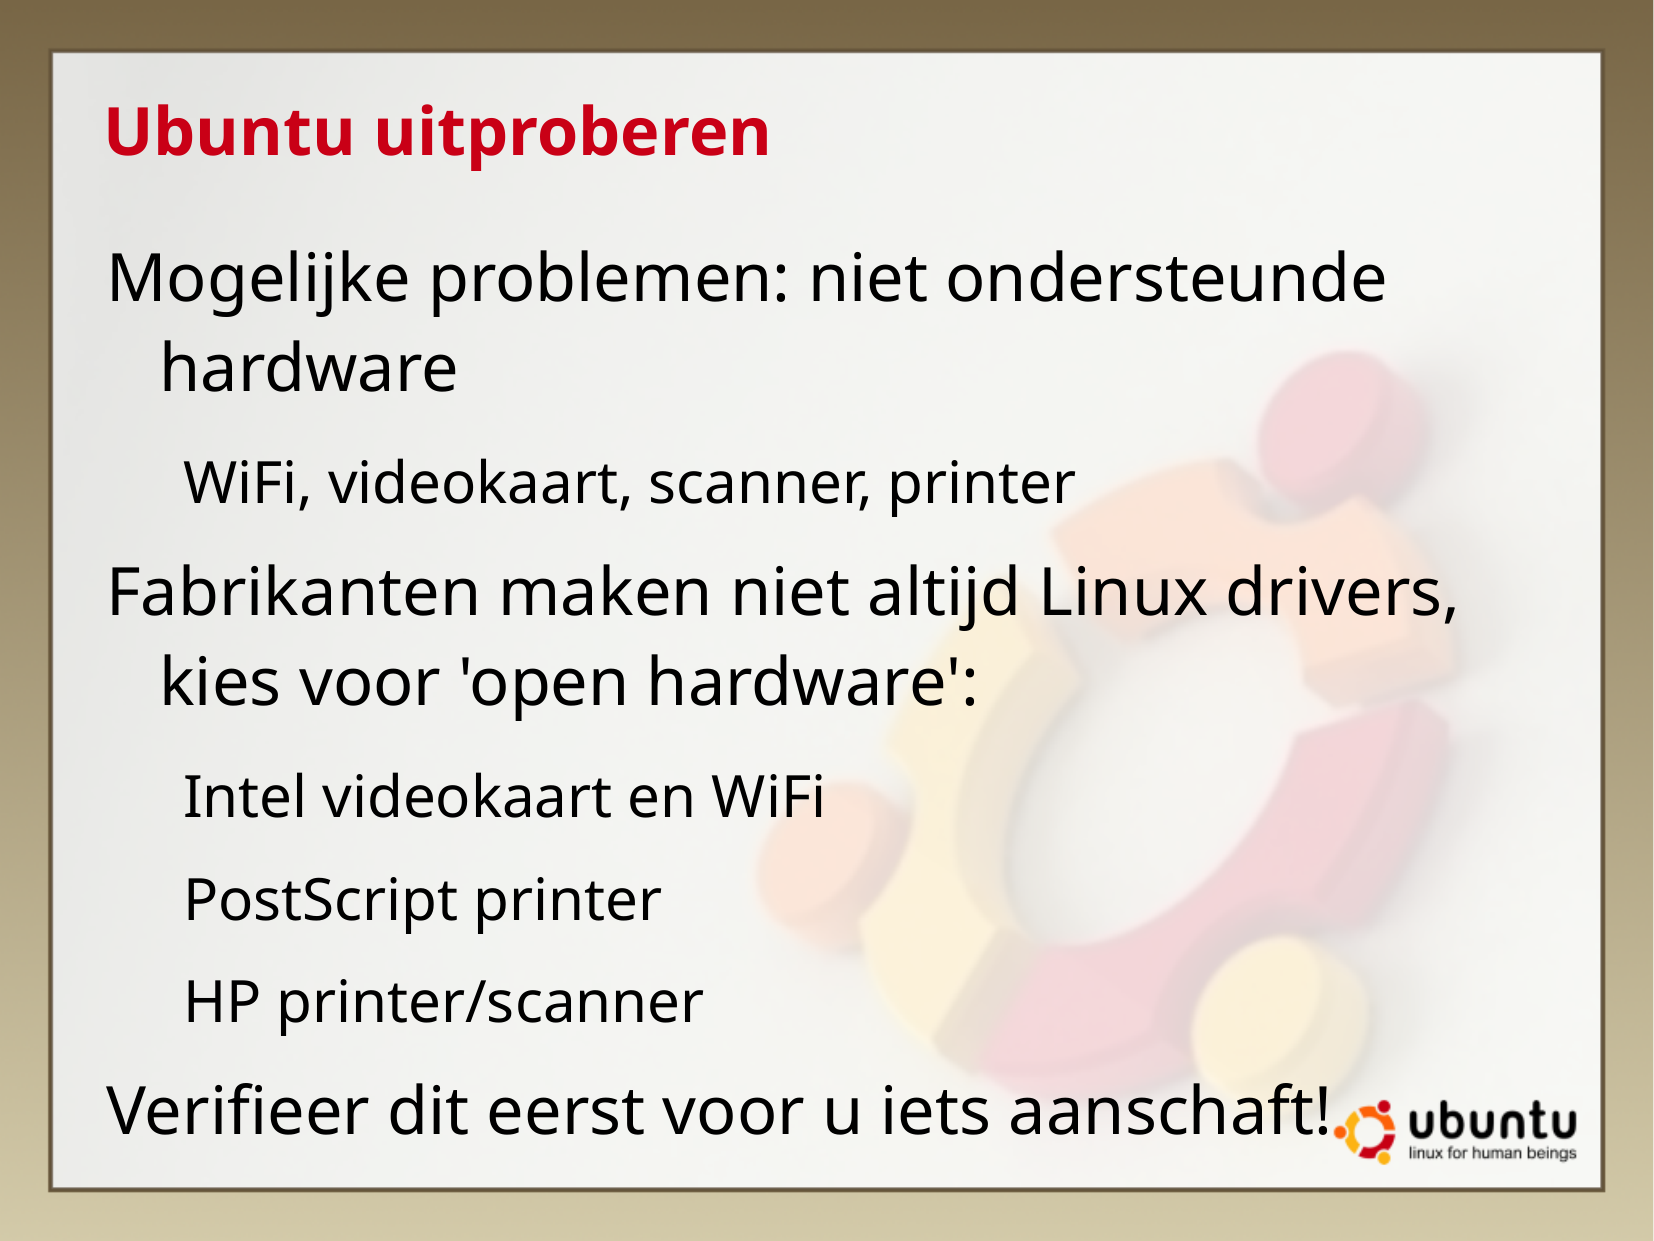

Ubuntu uitproberen
# Mogelijke problemen: niet ondersteunde hardware
WiFi, videokaart, scanner, printer
Fabrikanten maken niet altijd Linux drivers, kies voor 'open hardware':
Intel videokaart en WiFi
PostScript printer
HP printer/scanner
Verifieer dit eerst voor u iets aanschaft!